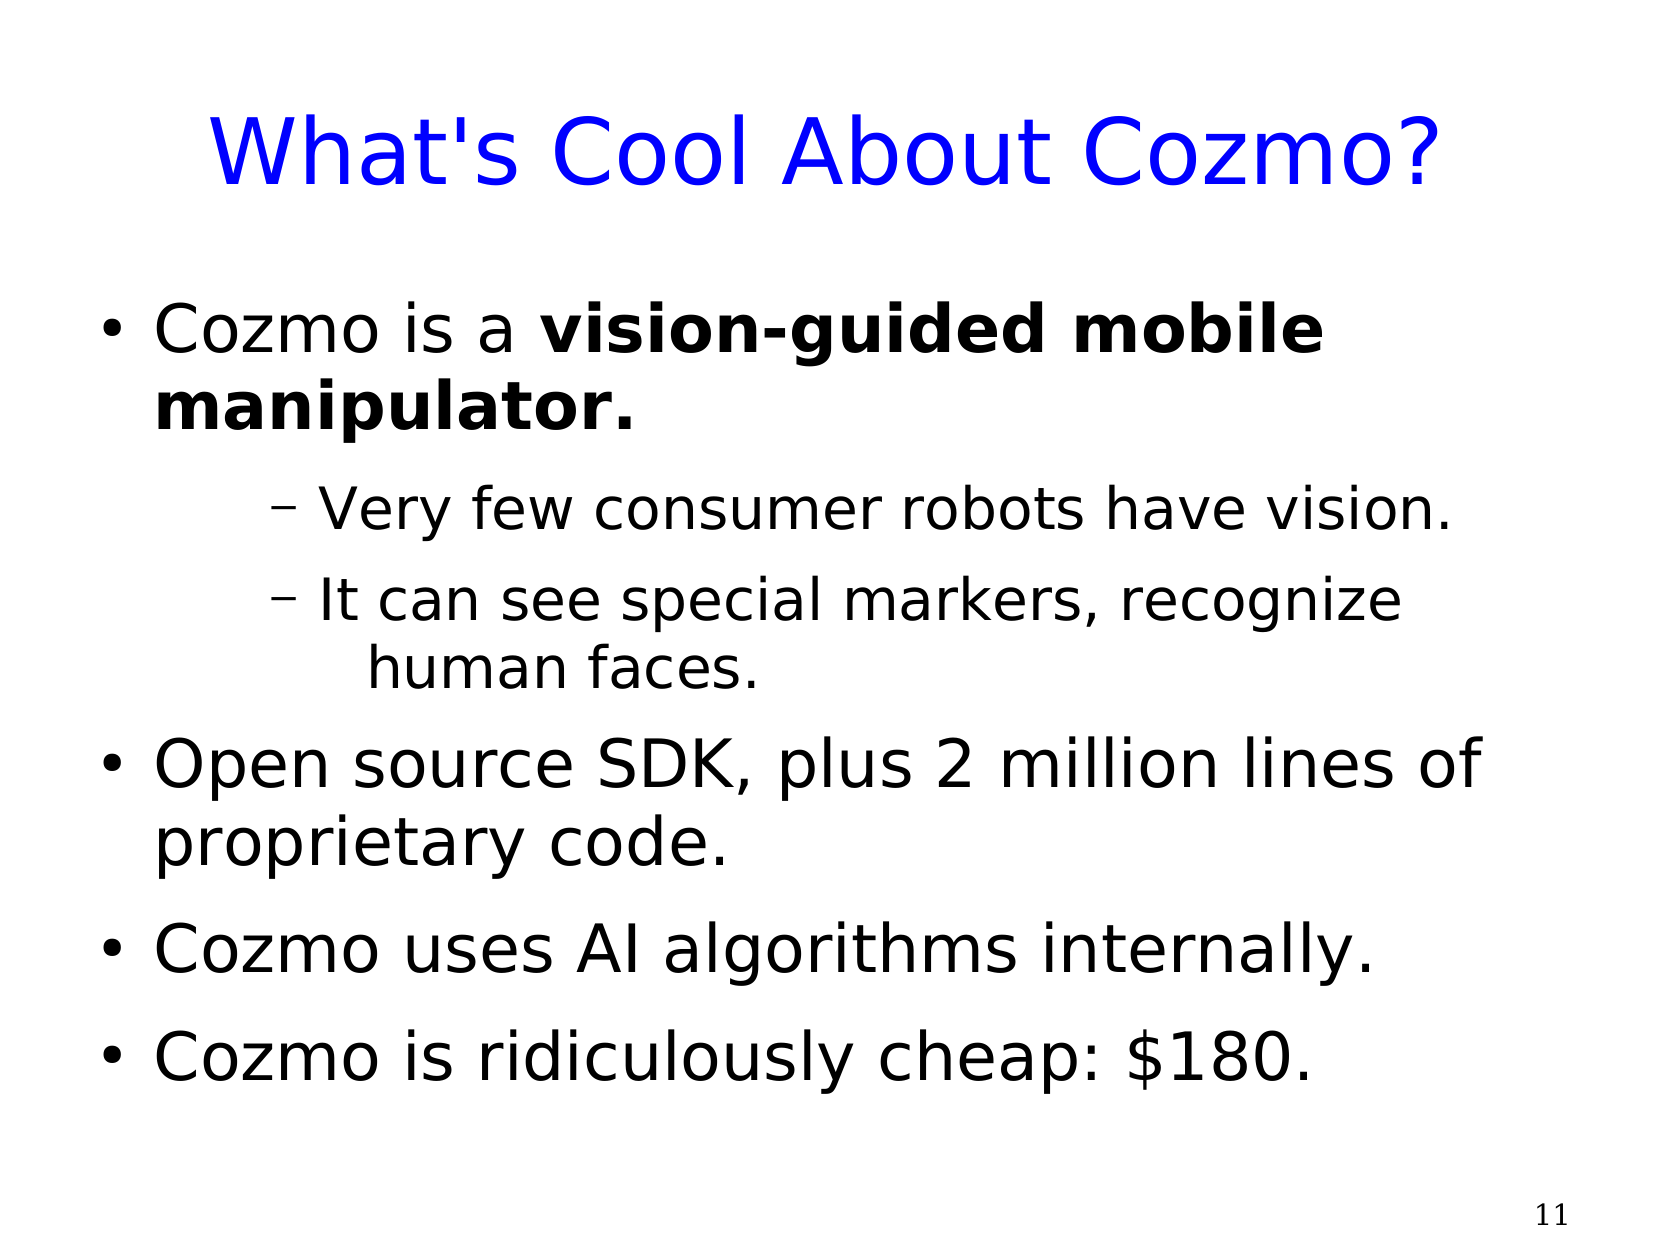

# What's Cool About Cozmo?
Cozmo is a vision-guided mobile manipulator.
Very few consumer robots have vision.
It can see special markers, recognize human faces.
Open source SDK, plus 2 million lines of proprietary code.
Cozmo uses AI algorithms internally.
Cozmo is ridiculously cheap: $180.
11